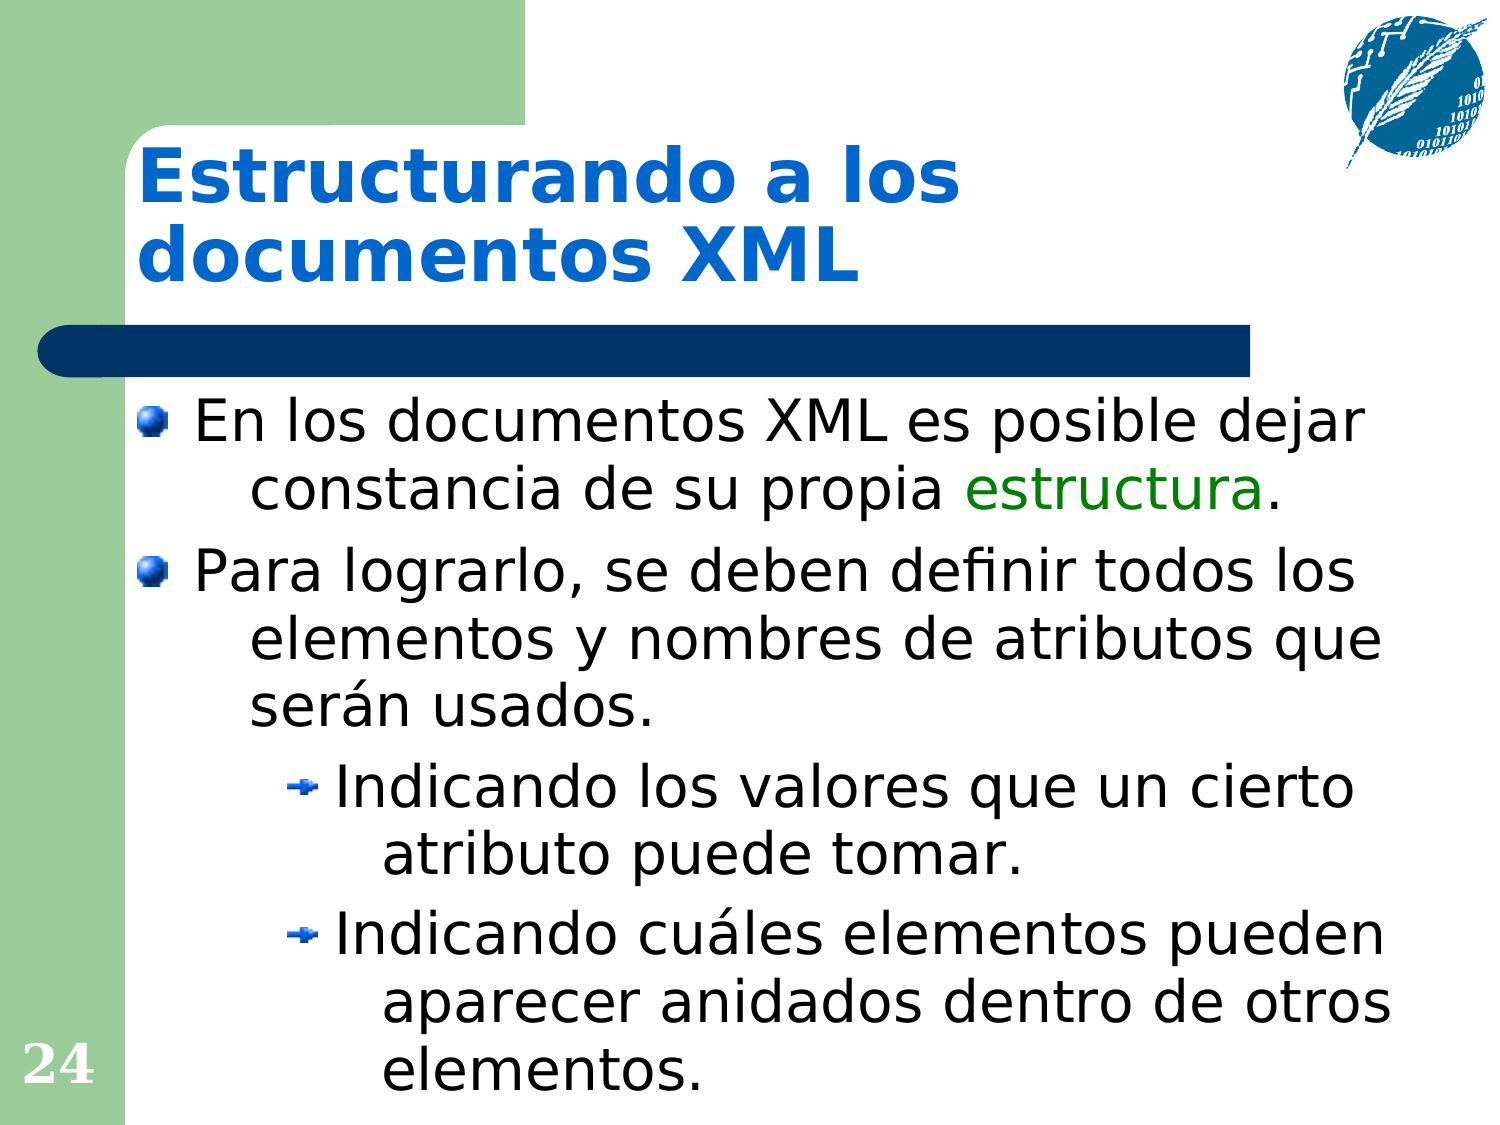

# Estructurando a los documentos XML
En los documentos XML es posible dejar constancia de su propia estructura.
Para lograrlo, se deben definir todos los elementos y nombres de atributos que serán usados.
Indicando los valores que un cierto atributo puede tomar.
Indicando cuáles elementos pueden aparecer anidados dentro de otros elementos.
24